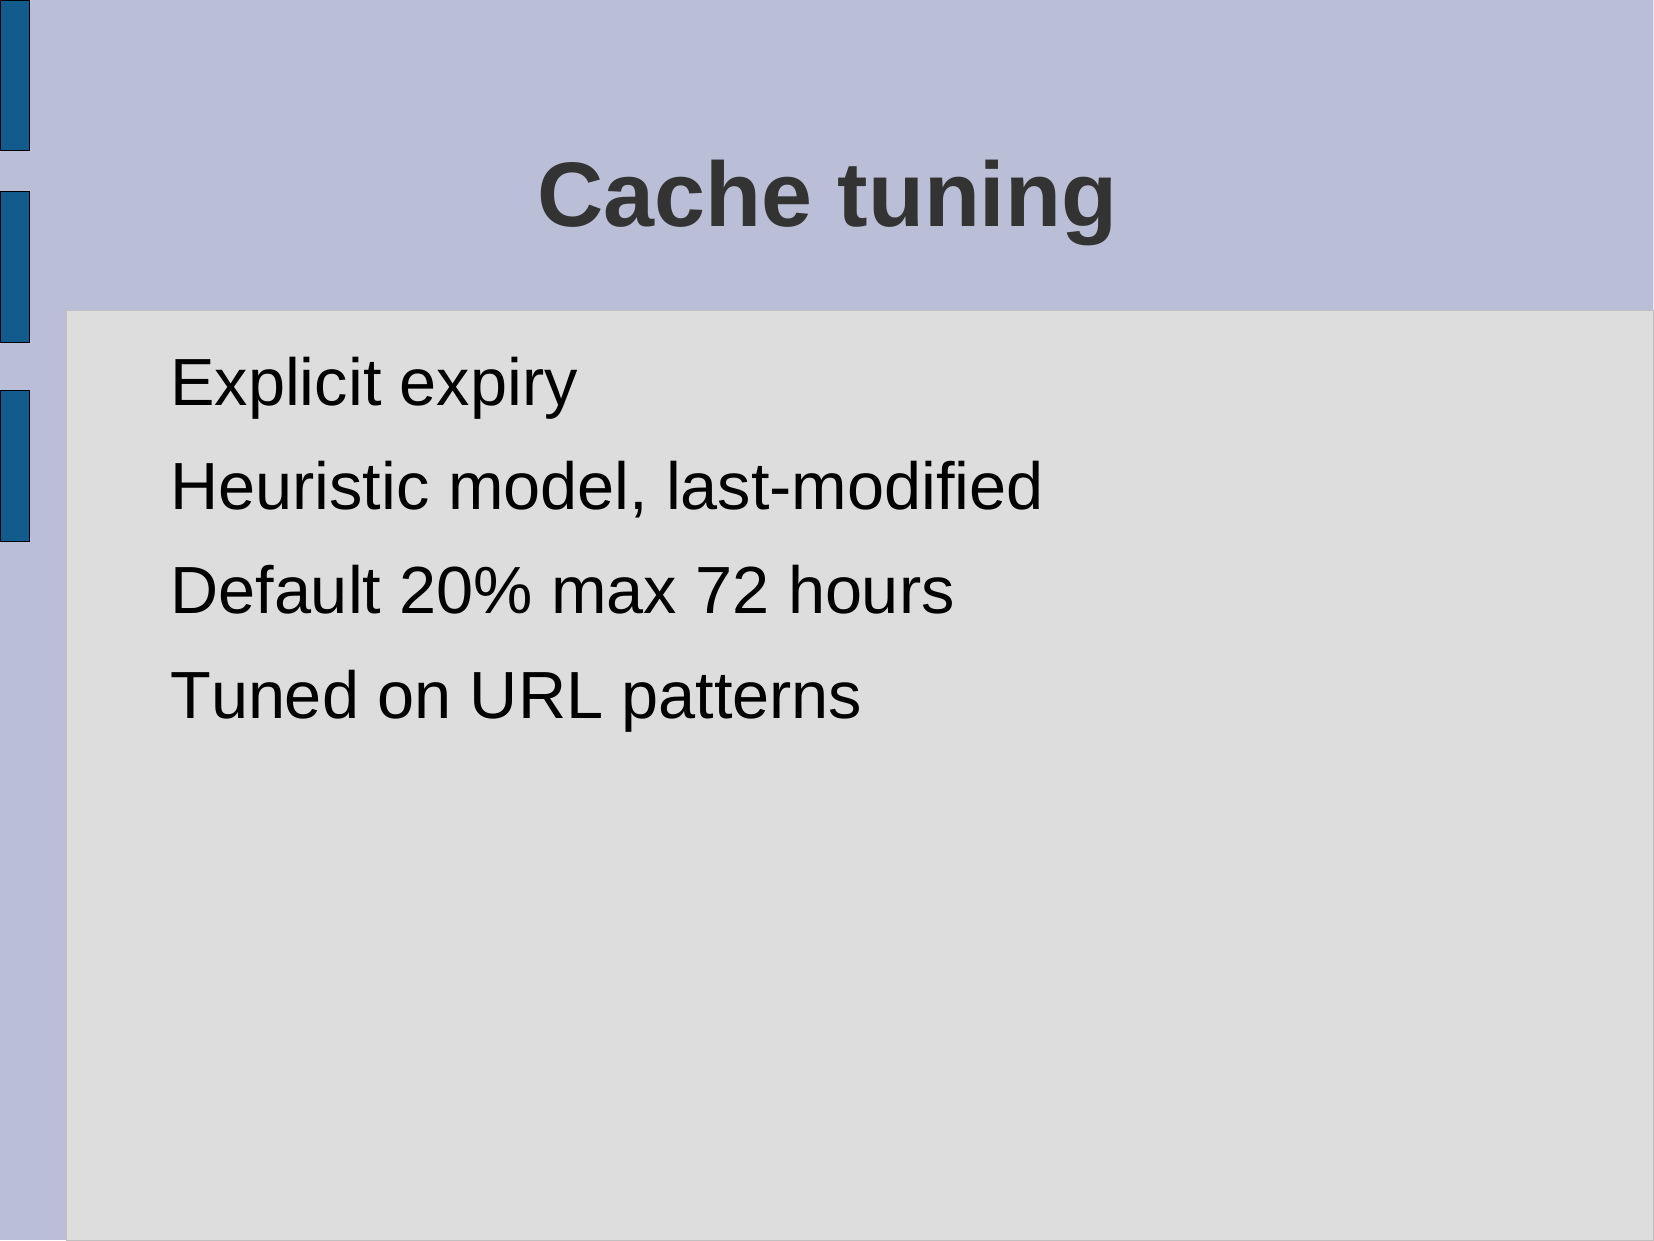

# Cache tuning
Explicit expiry
Heuristic model, last-modified
Default 20% max 72 hours
Tuned on URL patterns